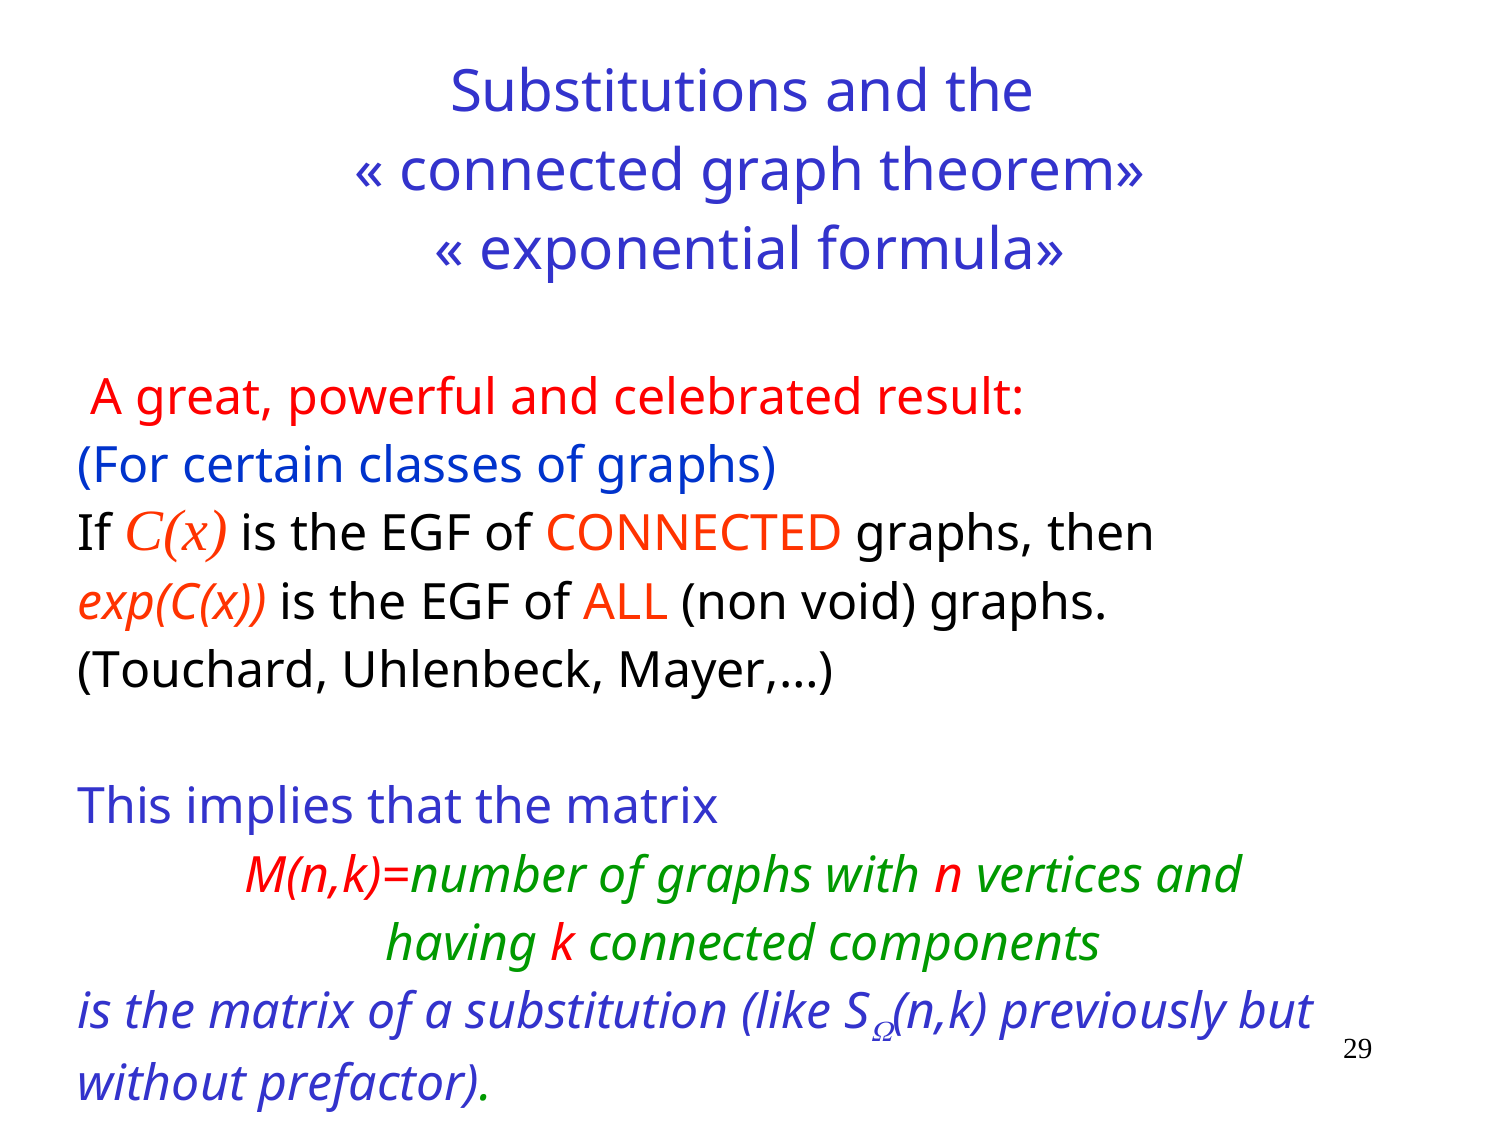

Substitutions and the
« connected graph theorem»
« exponential formula»
 A great, powerful and celebrated result:
(For certain classes of graphs)
If C(x) is the EGF of CONNECTED graphs, then
exp(C(x)) is the EGF of ALL (non void) graphs.
(Touchard, Uhlenbeck, Mayer,…)
This implies that the matrix
M(n,k)=number of graphs with n vertices and
having k connected components
is the matrix of a substitution (like S(n,k) previously but without prefactor).
29